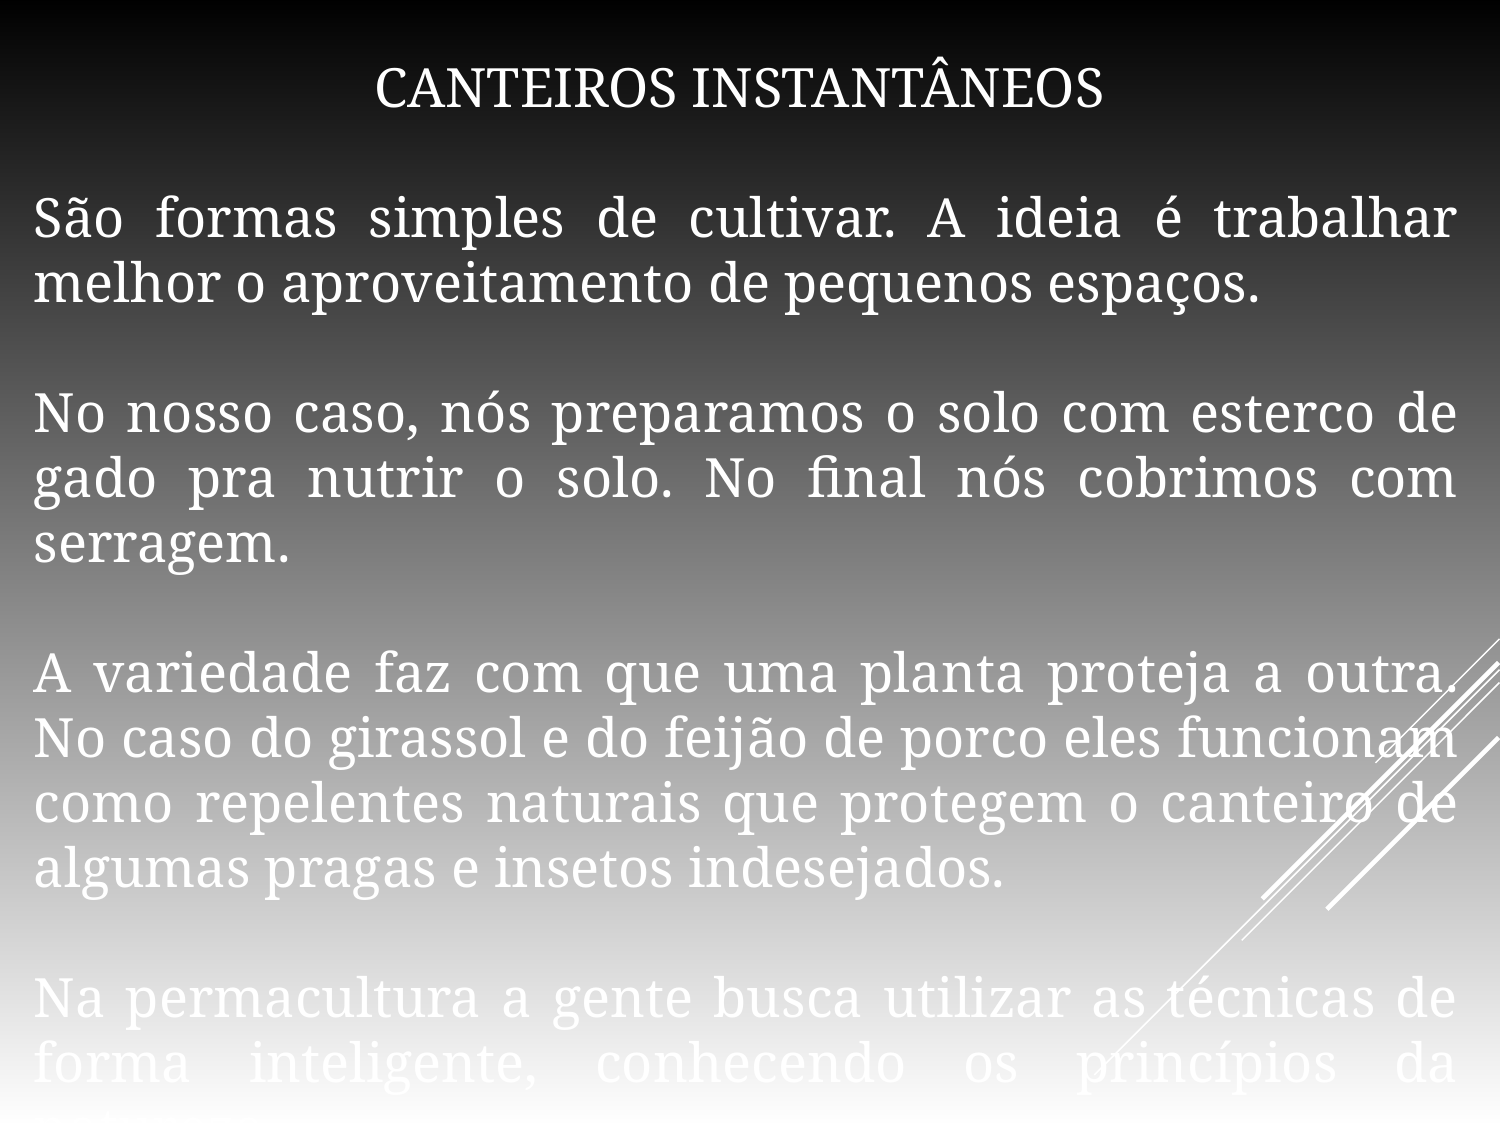

CANTEIROS INSTANTÂNEOS
São formas simples de cultivar. A ideia é trabalhar melhor o aproveitamento de pequenos espaços.
No nosso caso, nós preparamos o solo com esterco de gado pra nutrir o solo. No final nós cobrimos com serragem.
A variedade faz com que uma planta proteja a outra. No caso do girassol e do feijão de porco eles funcionam como repelentes naturais que protegem o canteiro de algumas pragas e insetos indesejados.
Na permacultura a gente busca utilizar as técnicas de forma inteligente, conhecendo os princípios da natureza.